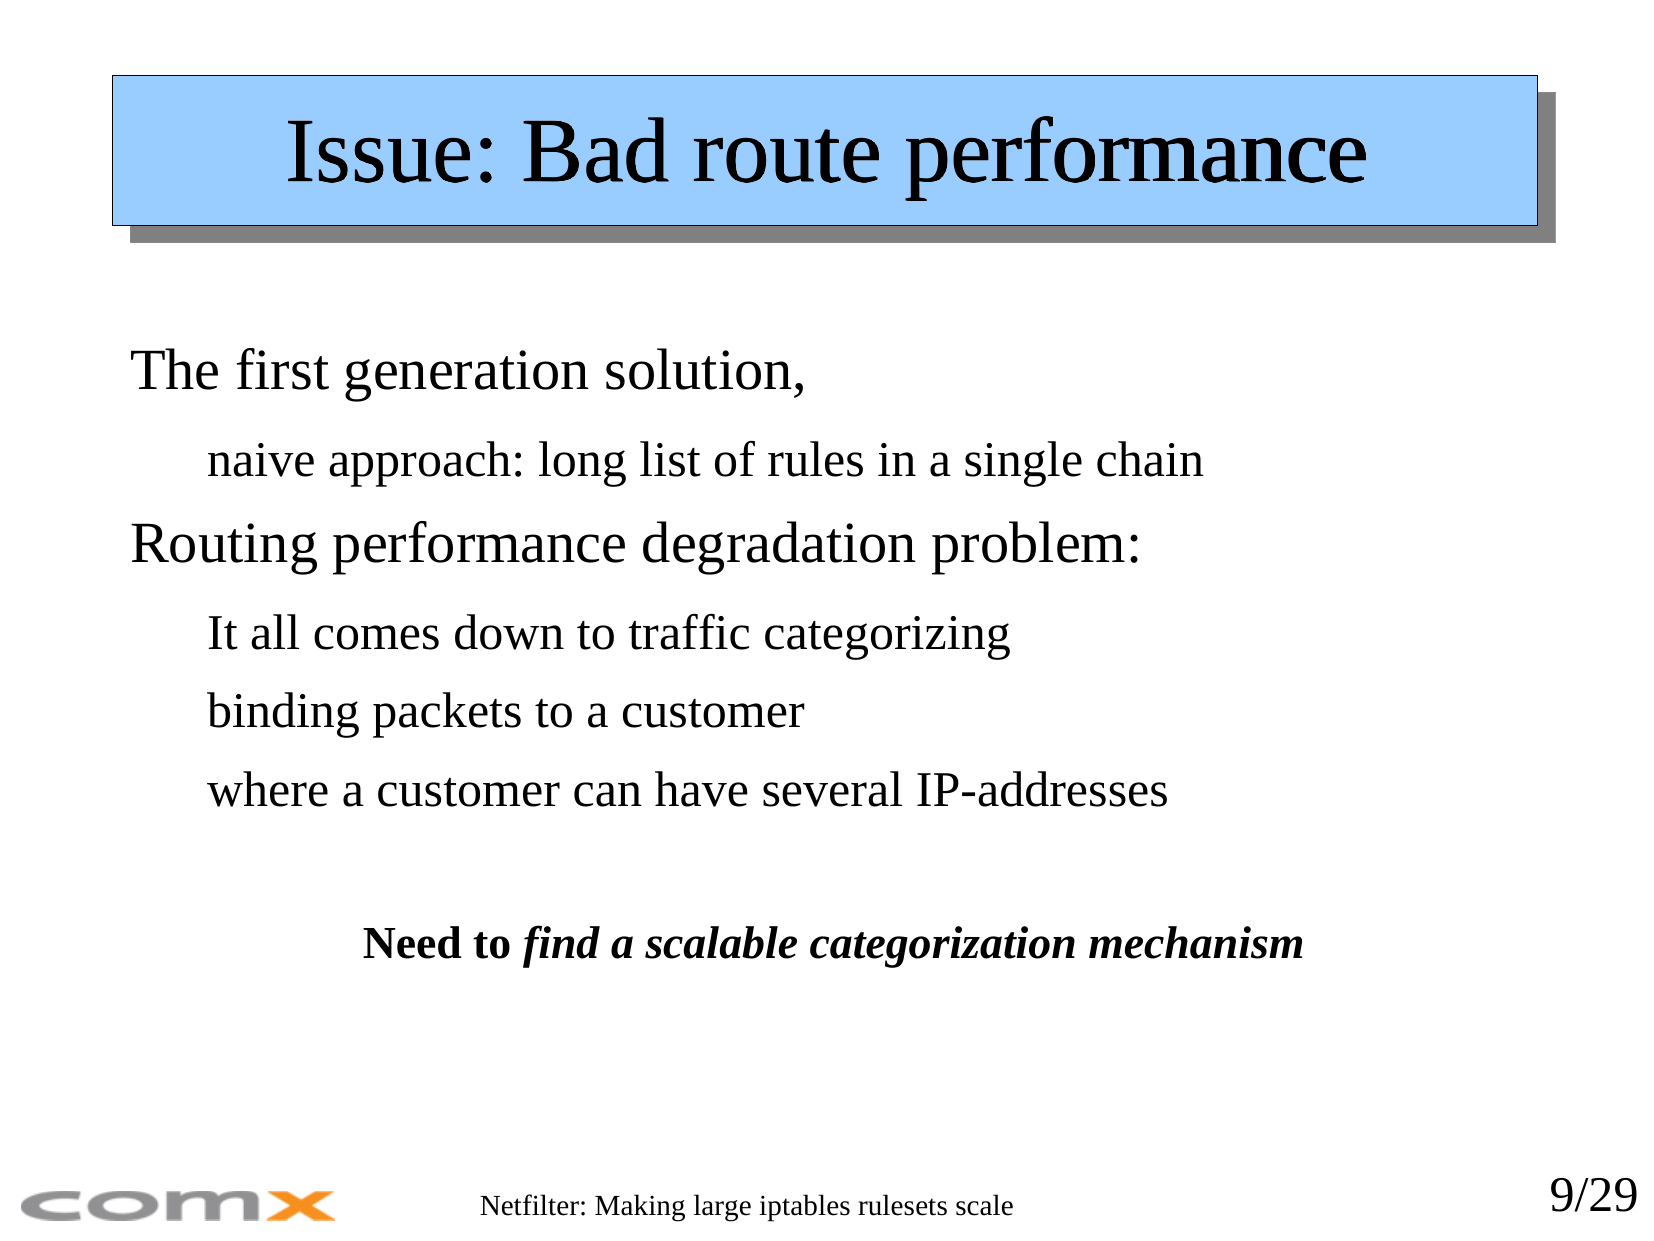

# Issue: Bad route performance
The first generation solution,
naive approach: long list of rules in a single chain
Routing performance degradation problem:
It all comes down to traffic categorizing
binding packets to a customer
where a customer can have several IP-addresses
Need to find a scalable categorization mechanism